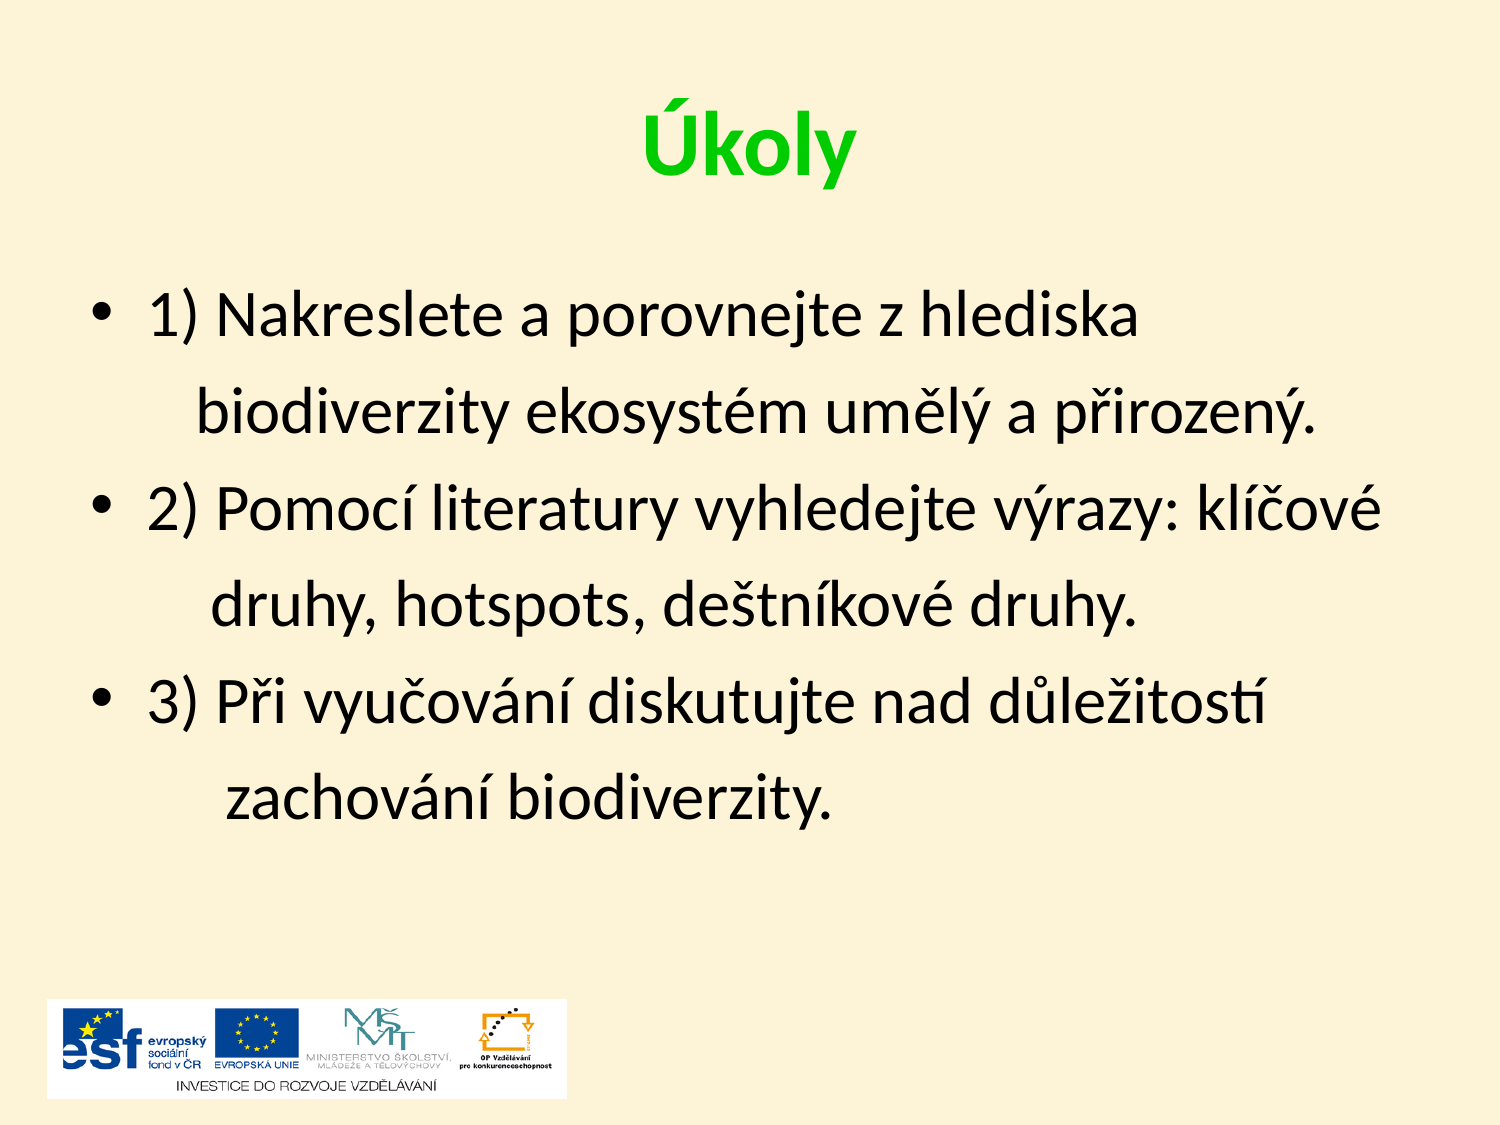

# Úkoly
1) Nakreslete a porovnejte z hlediska
 biodiverzity ekosystém umělý a přirozený.
2) Pomocí literatury vyhledejte výrazy: klíčové
 druhy, hotspots, deštníkové druhy.
3) Při vyučování diskutujte nad důležitostí
 zachování biodiverzity.